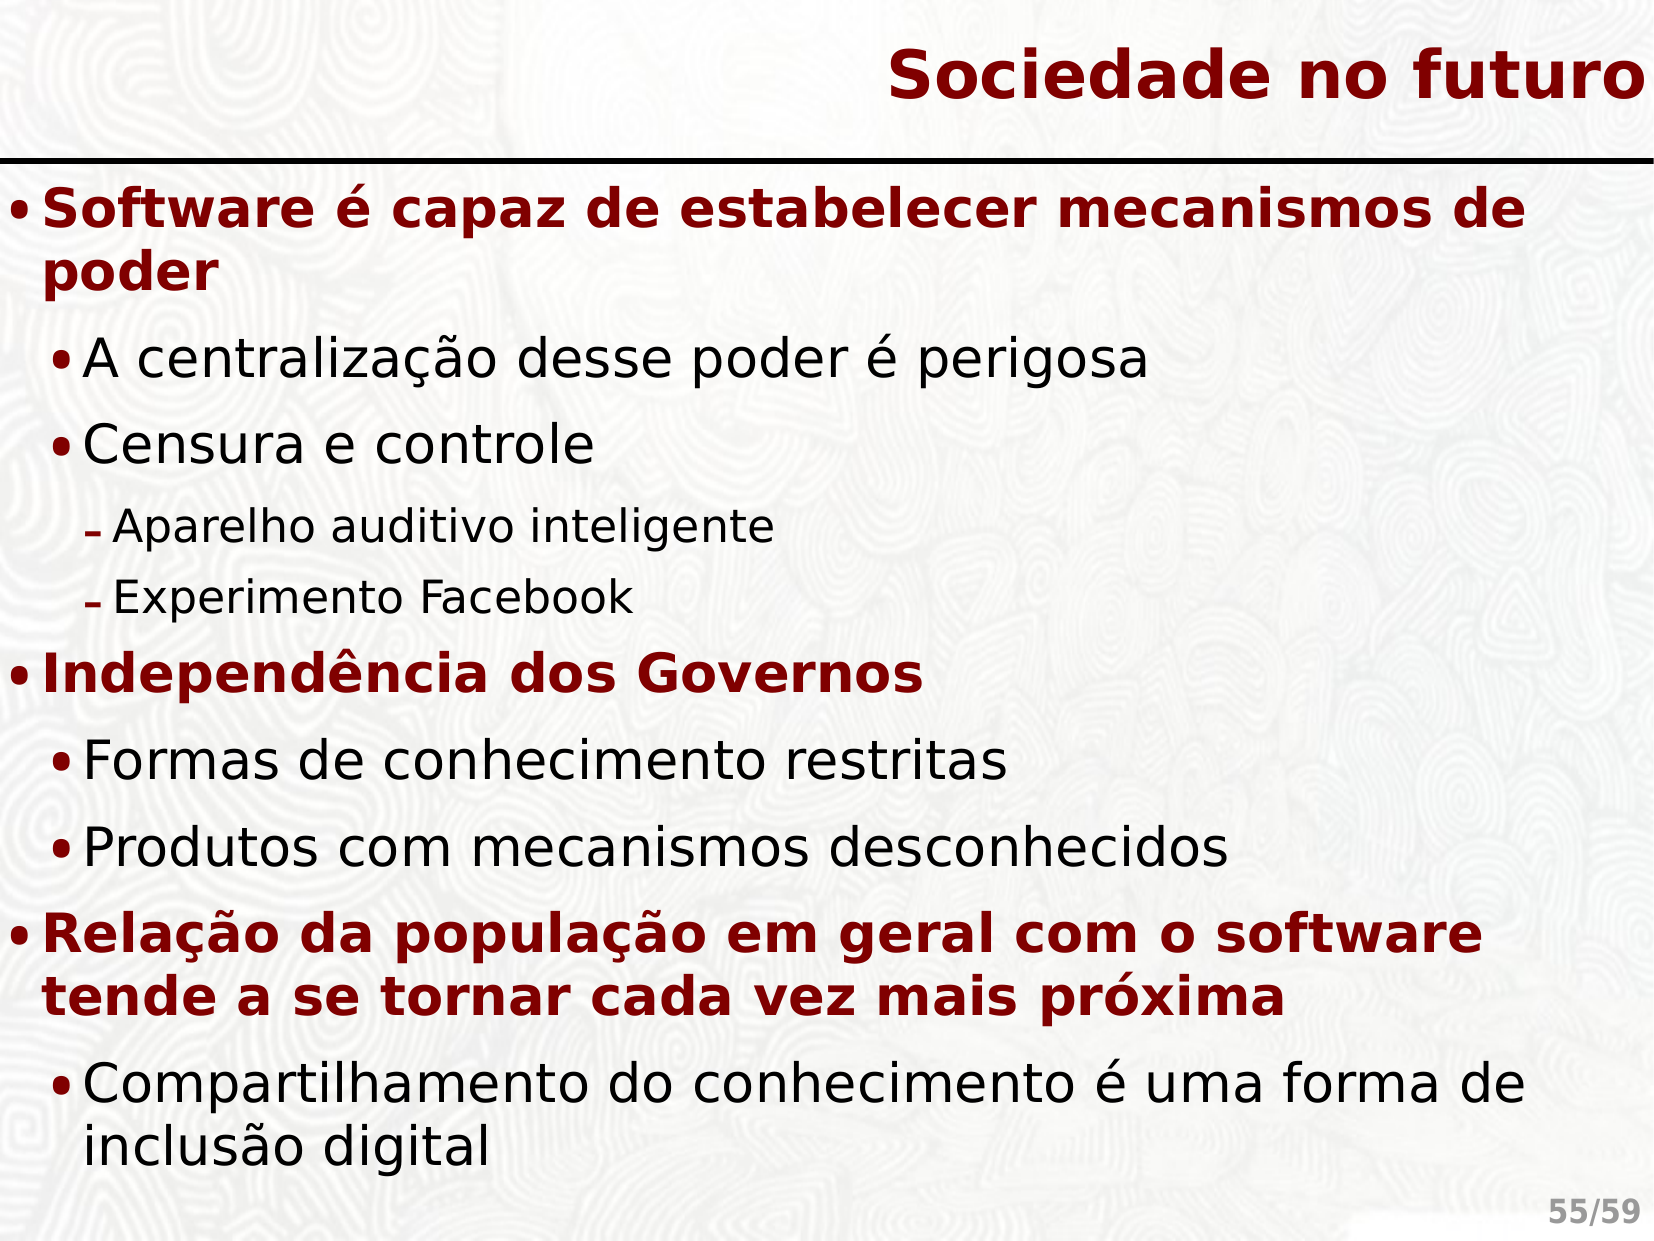

# Sociedade no futuro
Software é capaz de estabelecer mecanismos de poder
A centralização desse poder é perigosa
Censura e controle
Aparelho auditivo inteligente
Experimento Facebook
Independência dos Governos
Formas de conhecimento restritas
Produtos com mecanismos desconhecidos
Relação da população em geral com o software tende a se tornar cada vez mais próxima
Compartilhamento do conhecimento é uma forma de inclusão digital
55